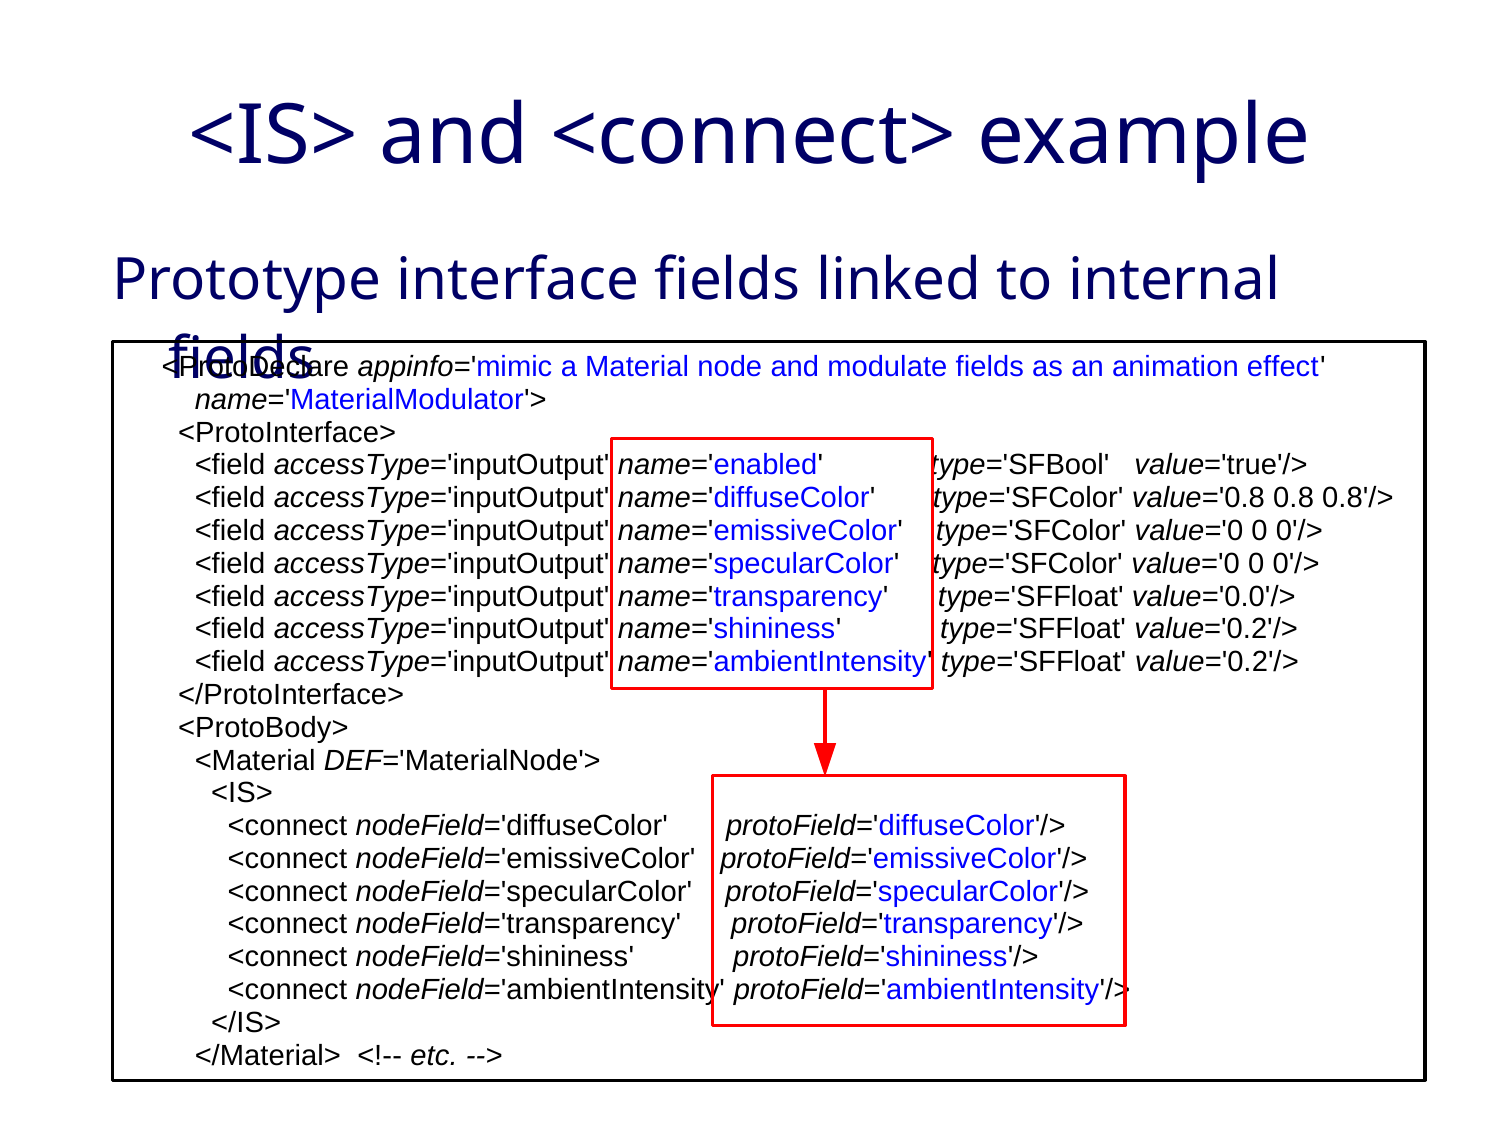

# <IS> and <connect> example
Prototype interface fields linked to internal fields
 <ProtoDeclare appinfo='mimic a Material node and modulate fields as an animation effect'
 name='MaterialModulator'>
 <ProtoInterface>
 <field accessType='inputOutput' name='enabled' type='SFBool' value='true'/>
 <field accessType='inputOutput' name='diffuseColor' type='SFColor' value='0.8 0.8 0.8'/>
 <field accessType='inputOutput' name='emissiveColor' type='SFColor' value='0 0 0'/>
 <field accessType='inputOutput' name='specularColor' type='SFColor' value='0 0 0'/>
 <field accessType='inputOutput' name='transparency' type='SFFloat' value='0.0'/>
 <field accessType='inputOutput' name='shininess' type='SFFloat' value='0.2'/>
 <field accessType='inputOutput' name='ambientIntensity' type='SFFloat' value='0.2'/>
 </ProtoInterface>
 <ProtoBody>
 <Material DEF='MaterialNode'>
 <IS>
 <connect nodeField='diffuseColor' protoField='diffuseColor'/>
 <connect nodeField='emissiveColor' protoField='emissiveColor'/>
 <connect nodeField='specularColor' protoField='specularColor'/>
 <connect nodeField='transparency' protoField='transparency'/>
 <connect nodeField='shininess' protoField='shininess'/>
 <connect nodeField='ambientIntensity' protoField='ambientIntensity'/>
 </IS>
 </Material> <!-- etc. -->